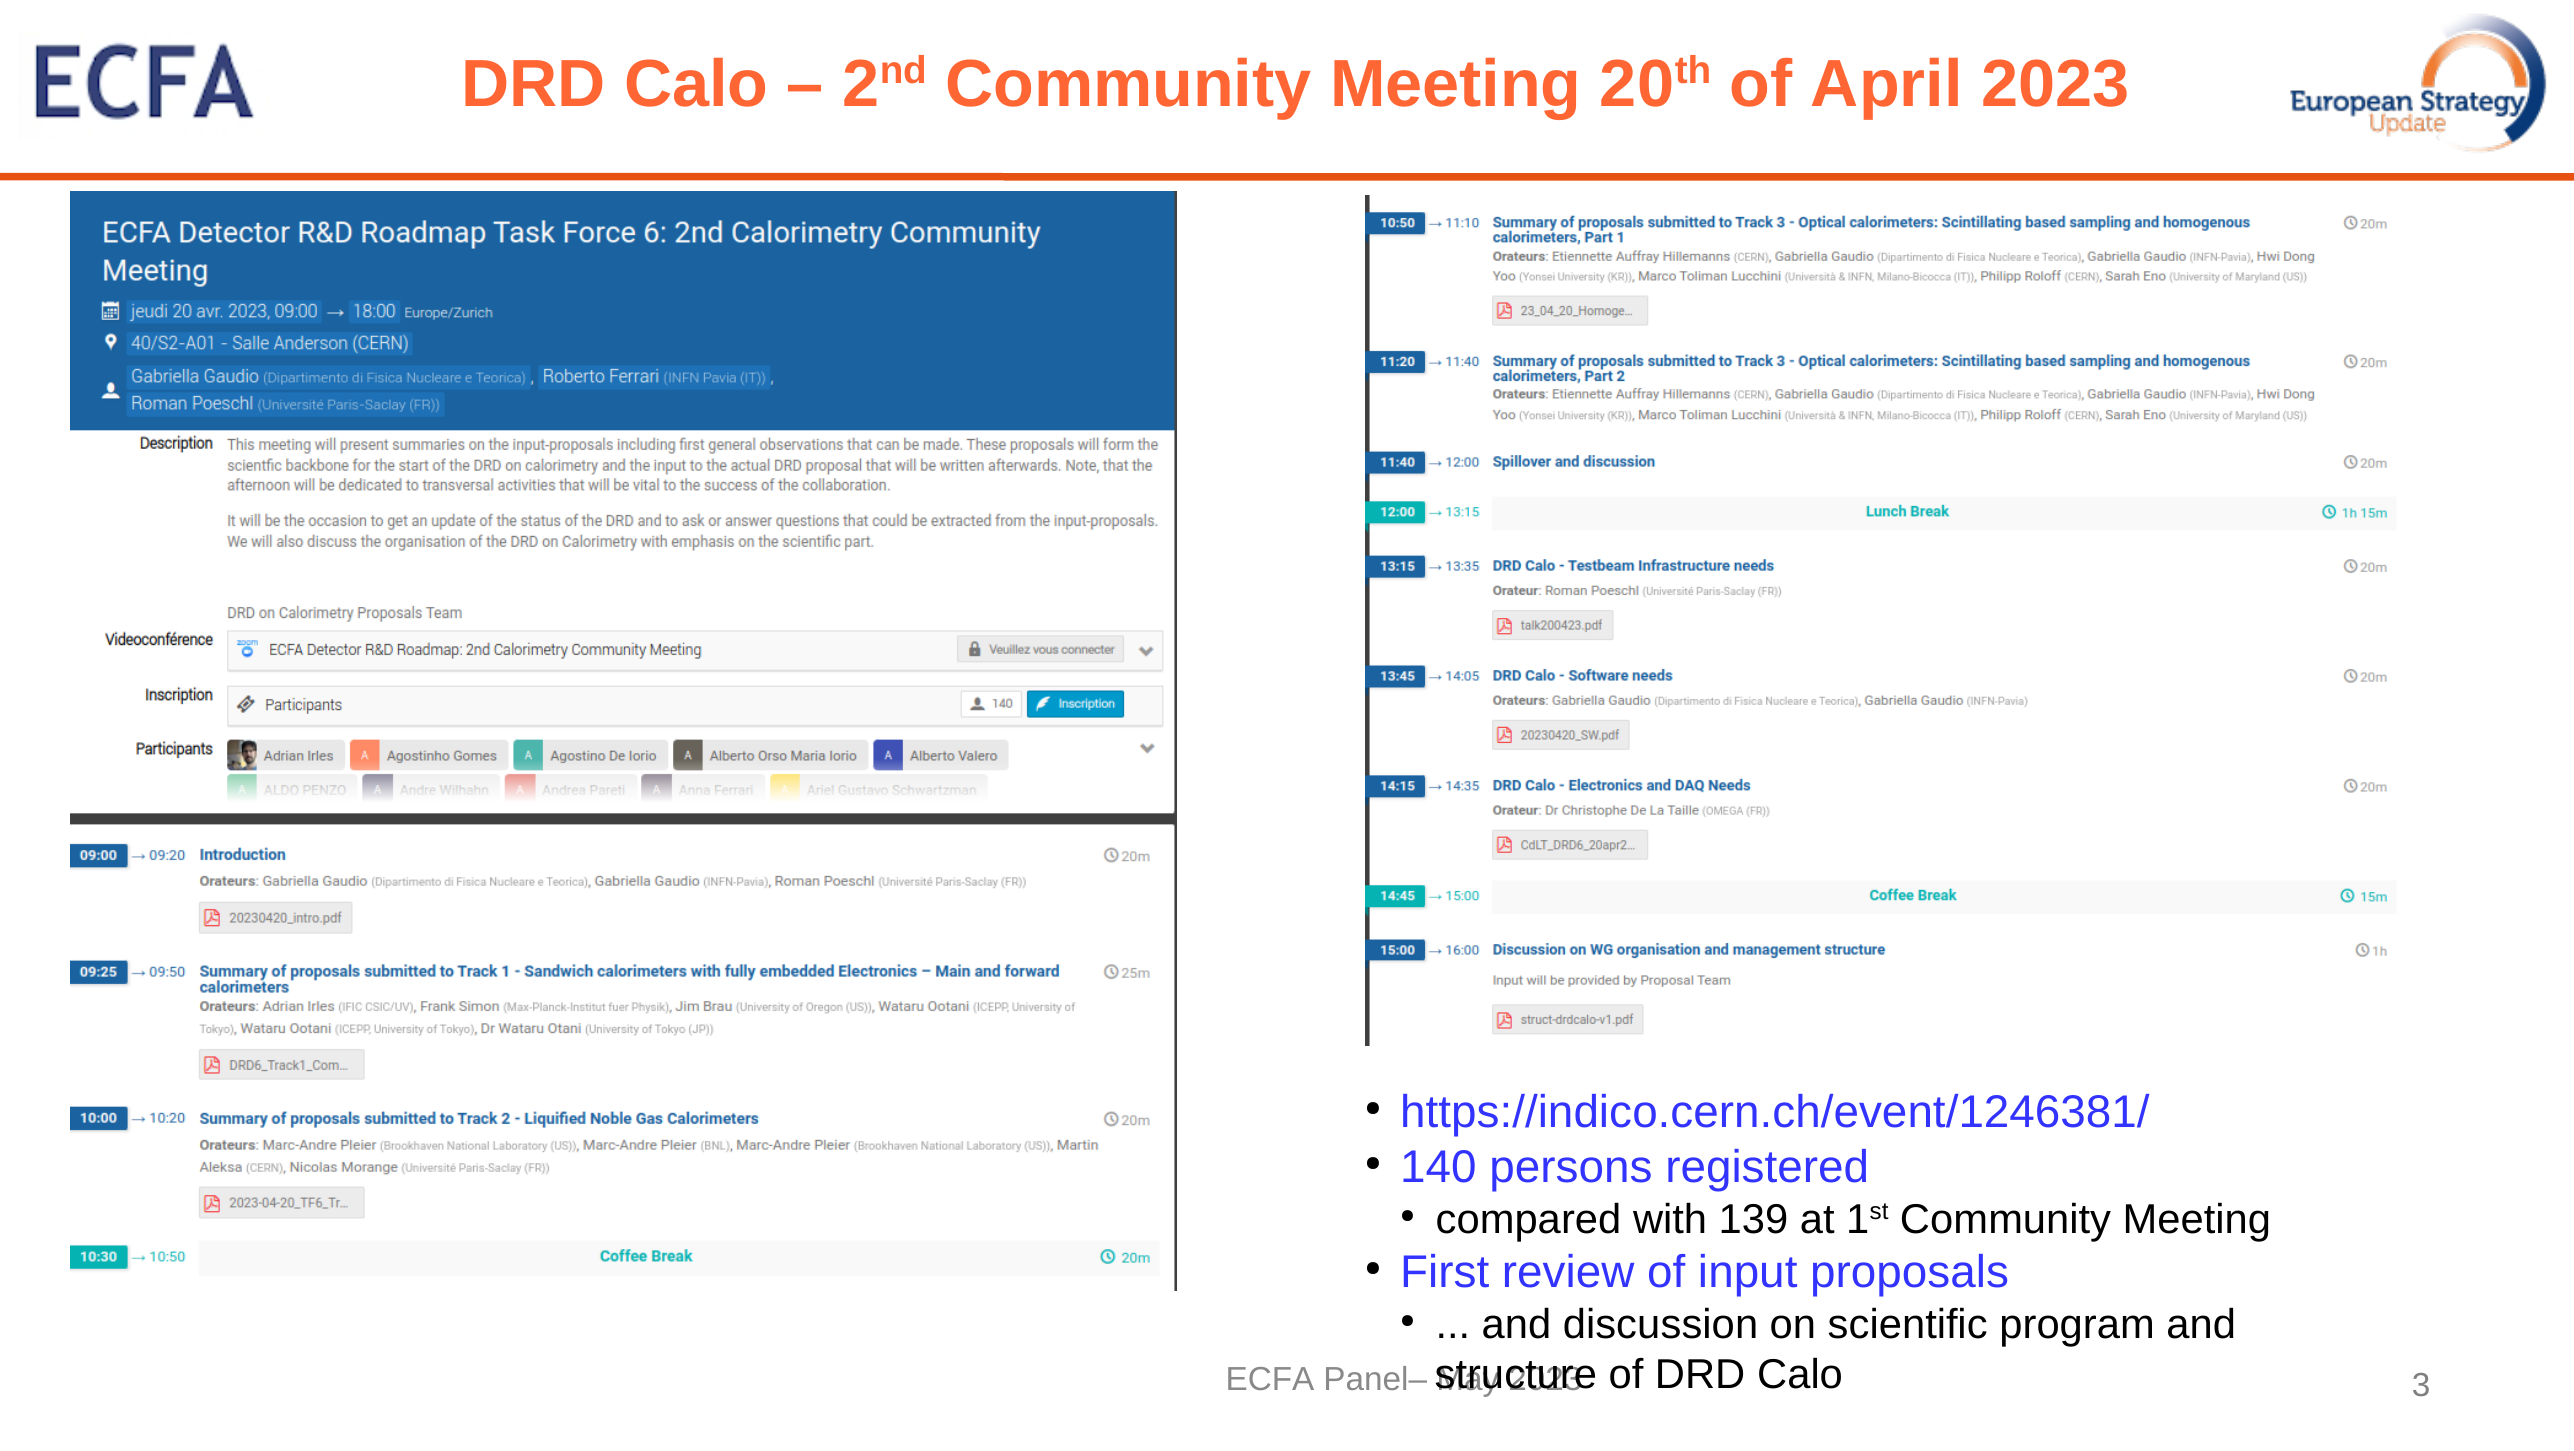

# DRD Calo – 2nd Community Meeting 20th of April 2023
https://indico.cern.ch/event/1246381/
140 persons registered
compared with 139 at 1st Community Meeting
First review of input proposals
... and discussion on scientific program and
 structure of DRD Calo
3